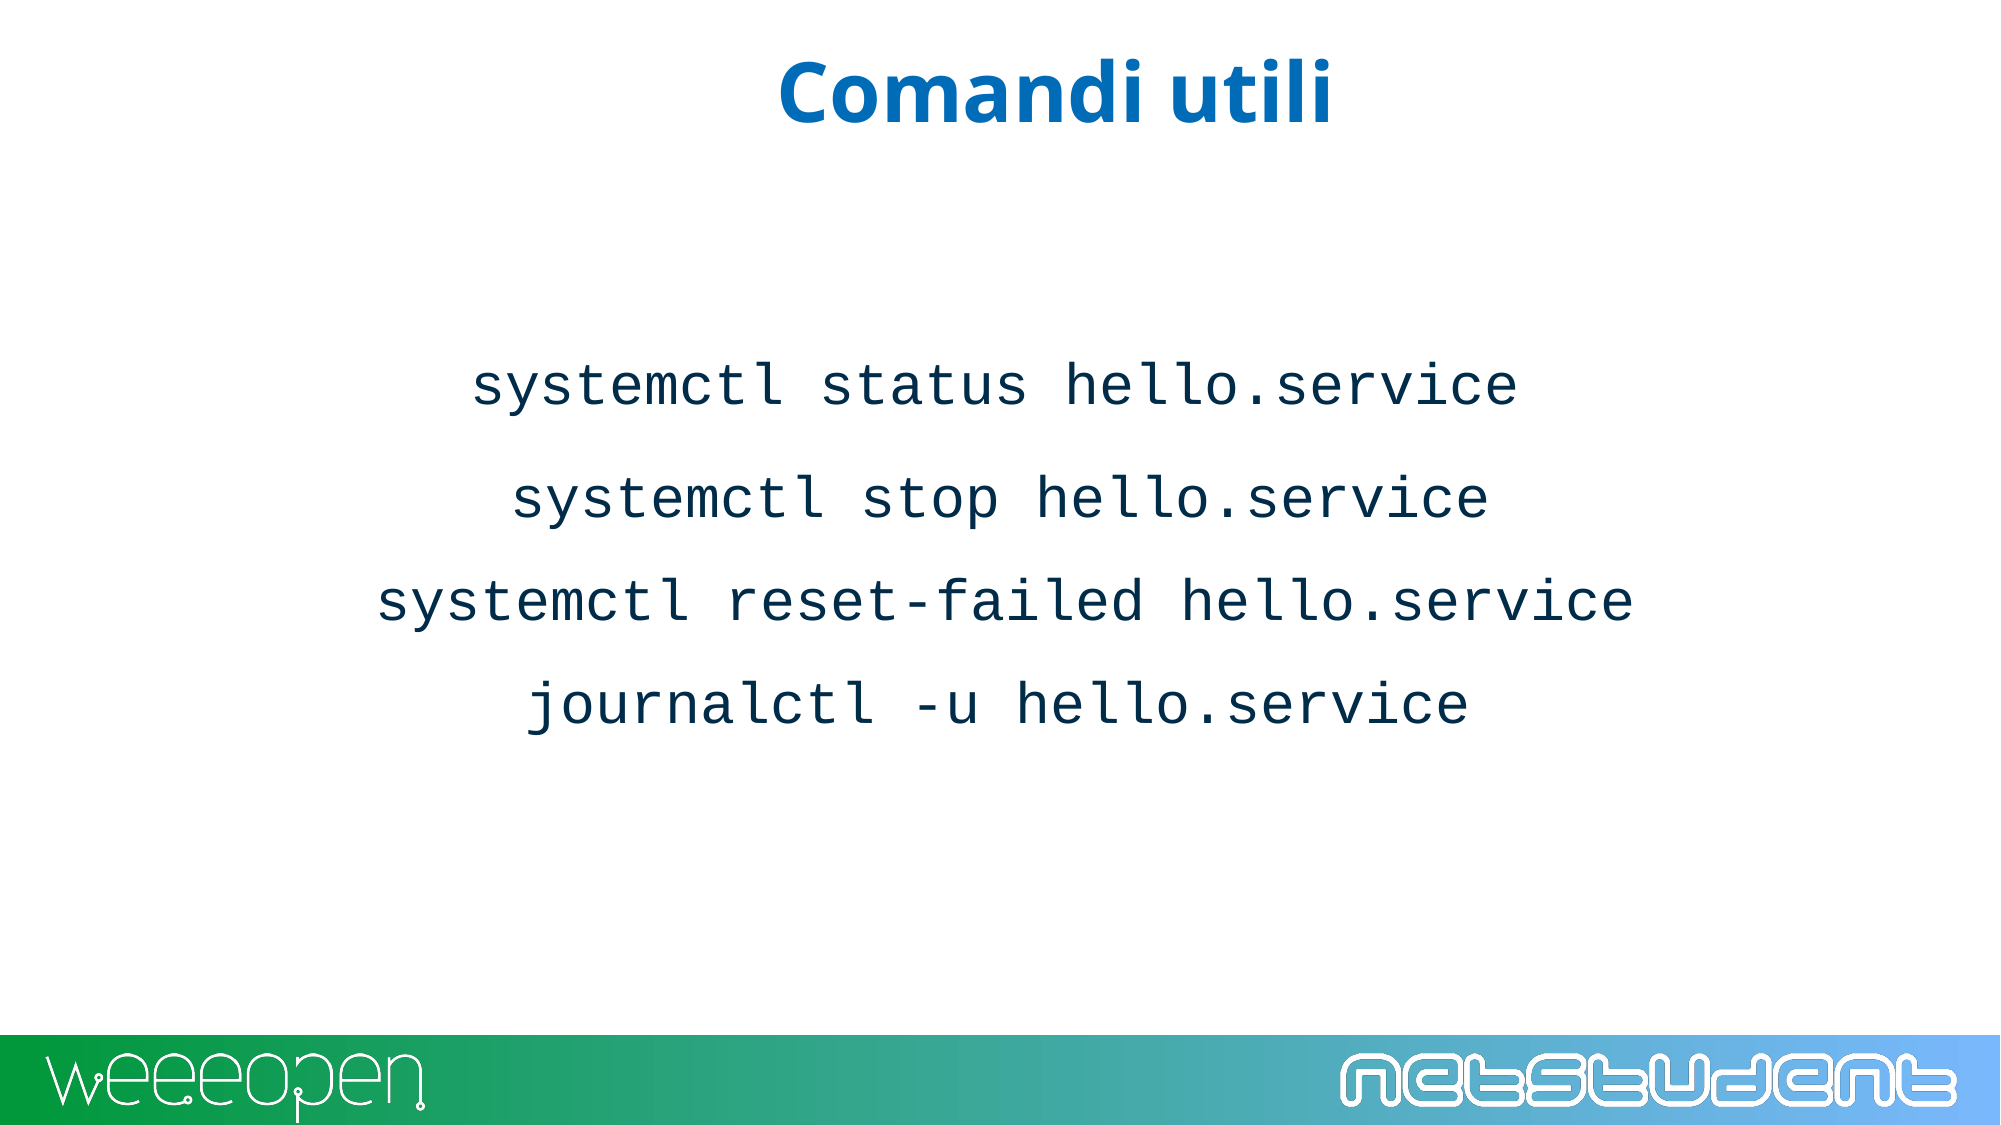

Comandi utili
systemctl status hello.service
systemctl stop hello.service
systemctl reset-failed hello.service
journalctl -u hello.service